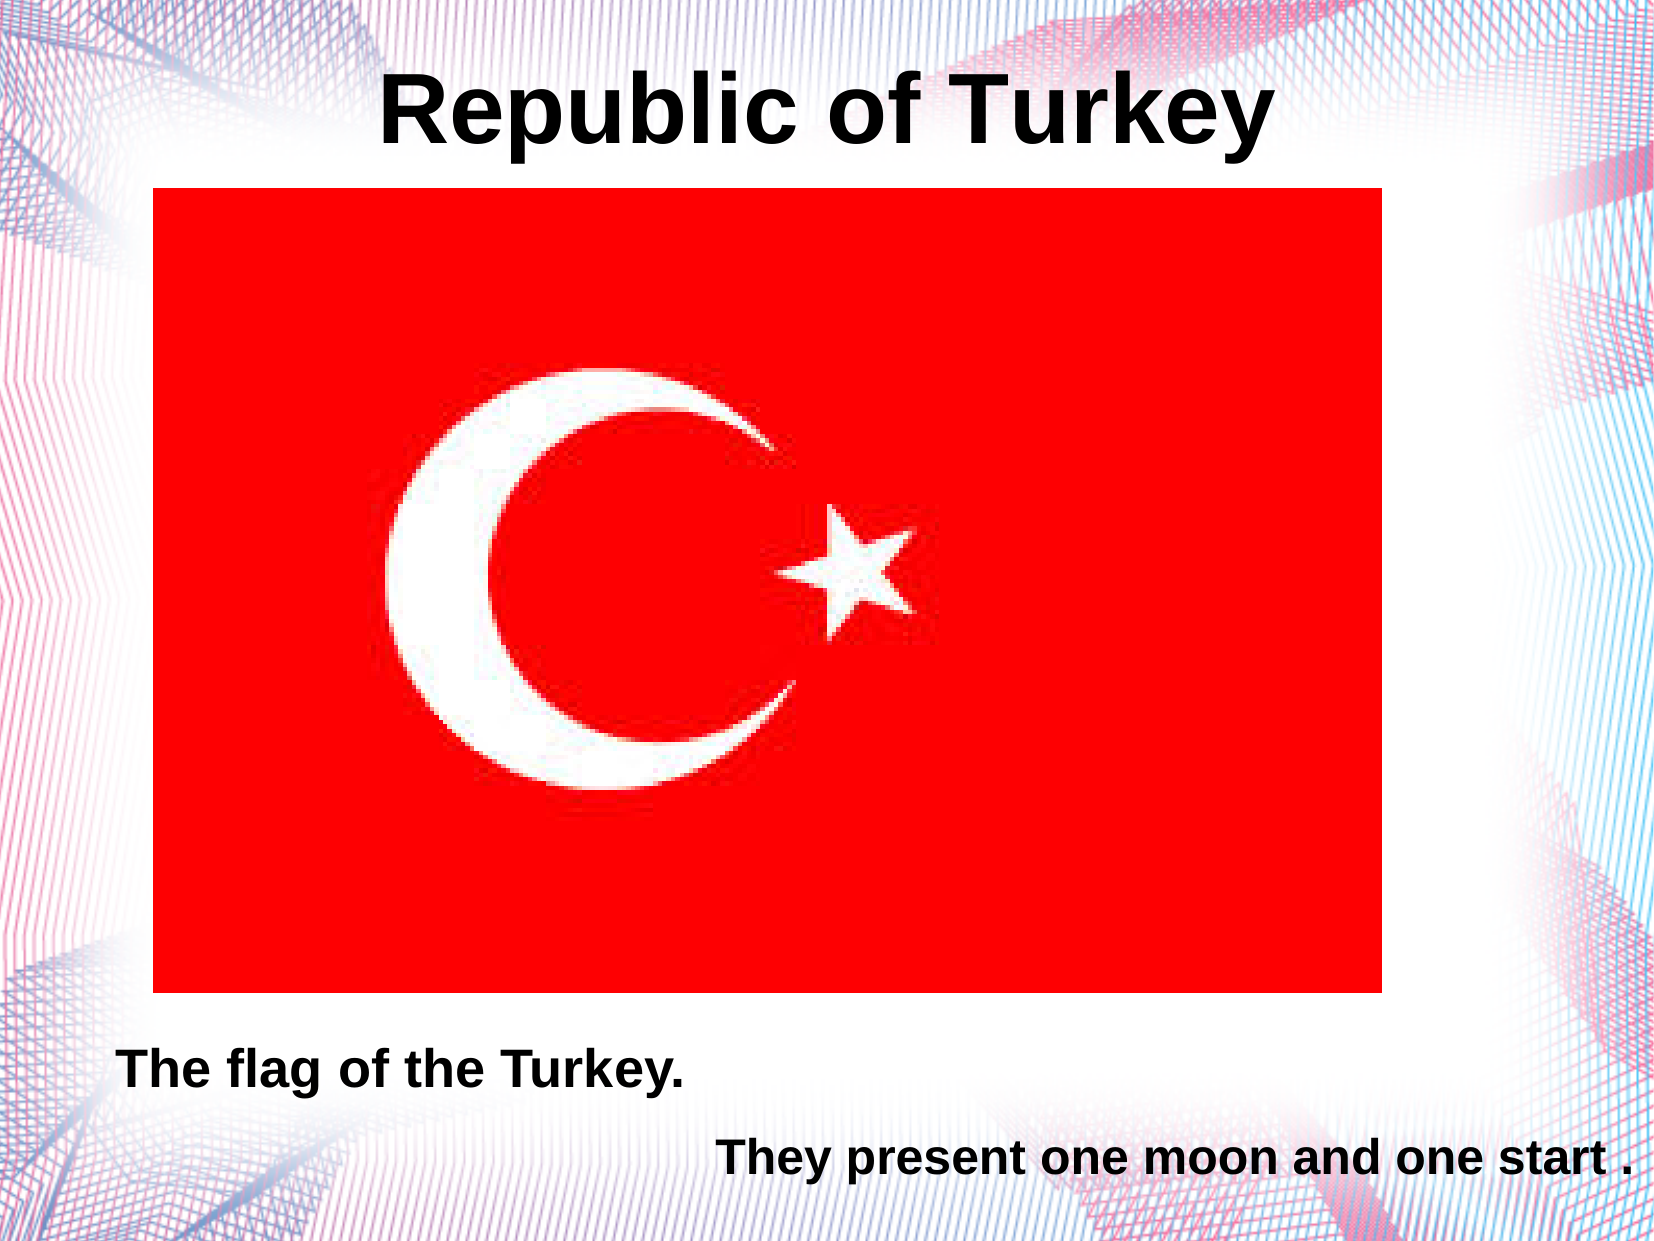

# Republic of Turkey
 The flag of the Turkey.
They present one moon and one start .